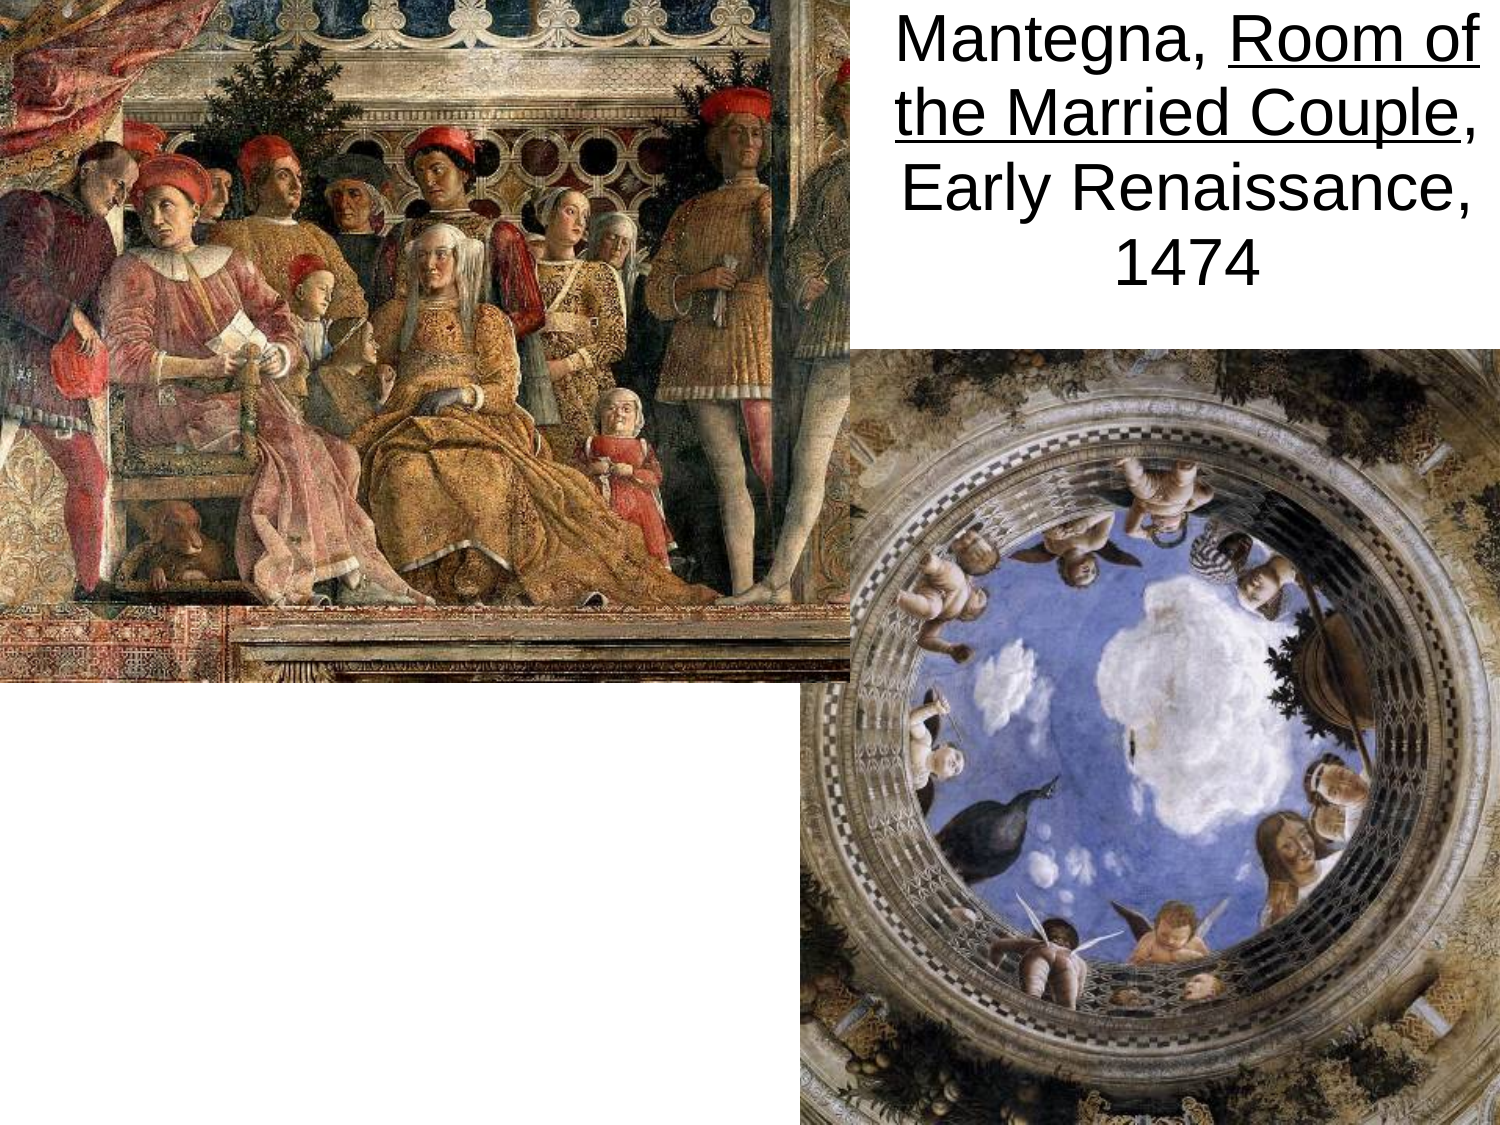

# Mantegna, Room of the Married Couple, Early Renaissance, 1474